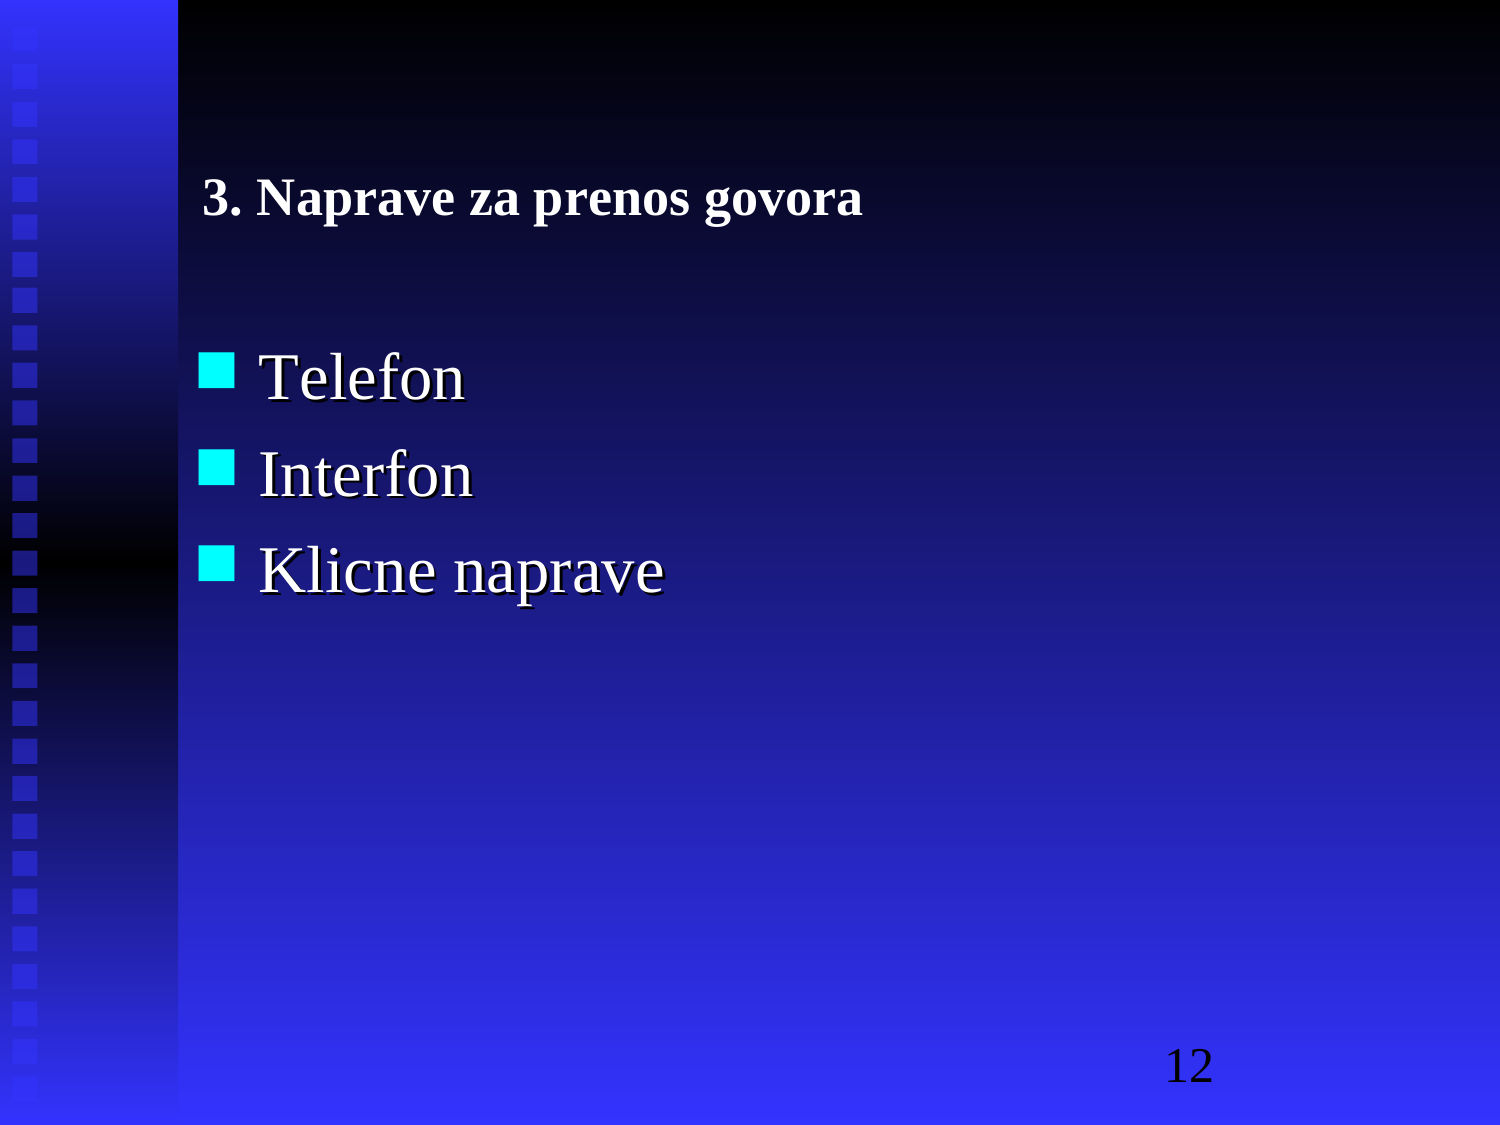

# 3. Naprave za prenos govora
Telefon
Interfon
Klicne naprave
12